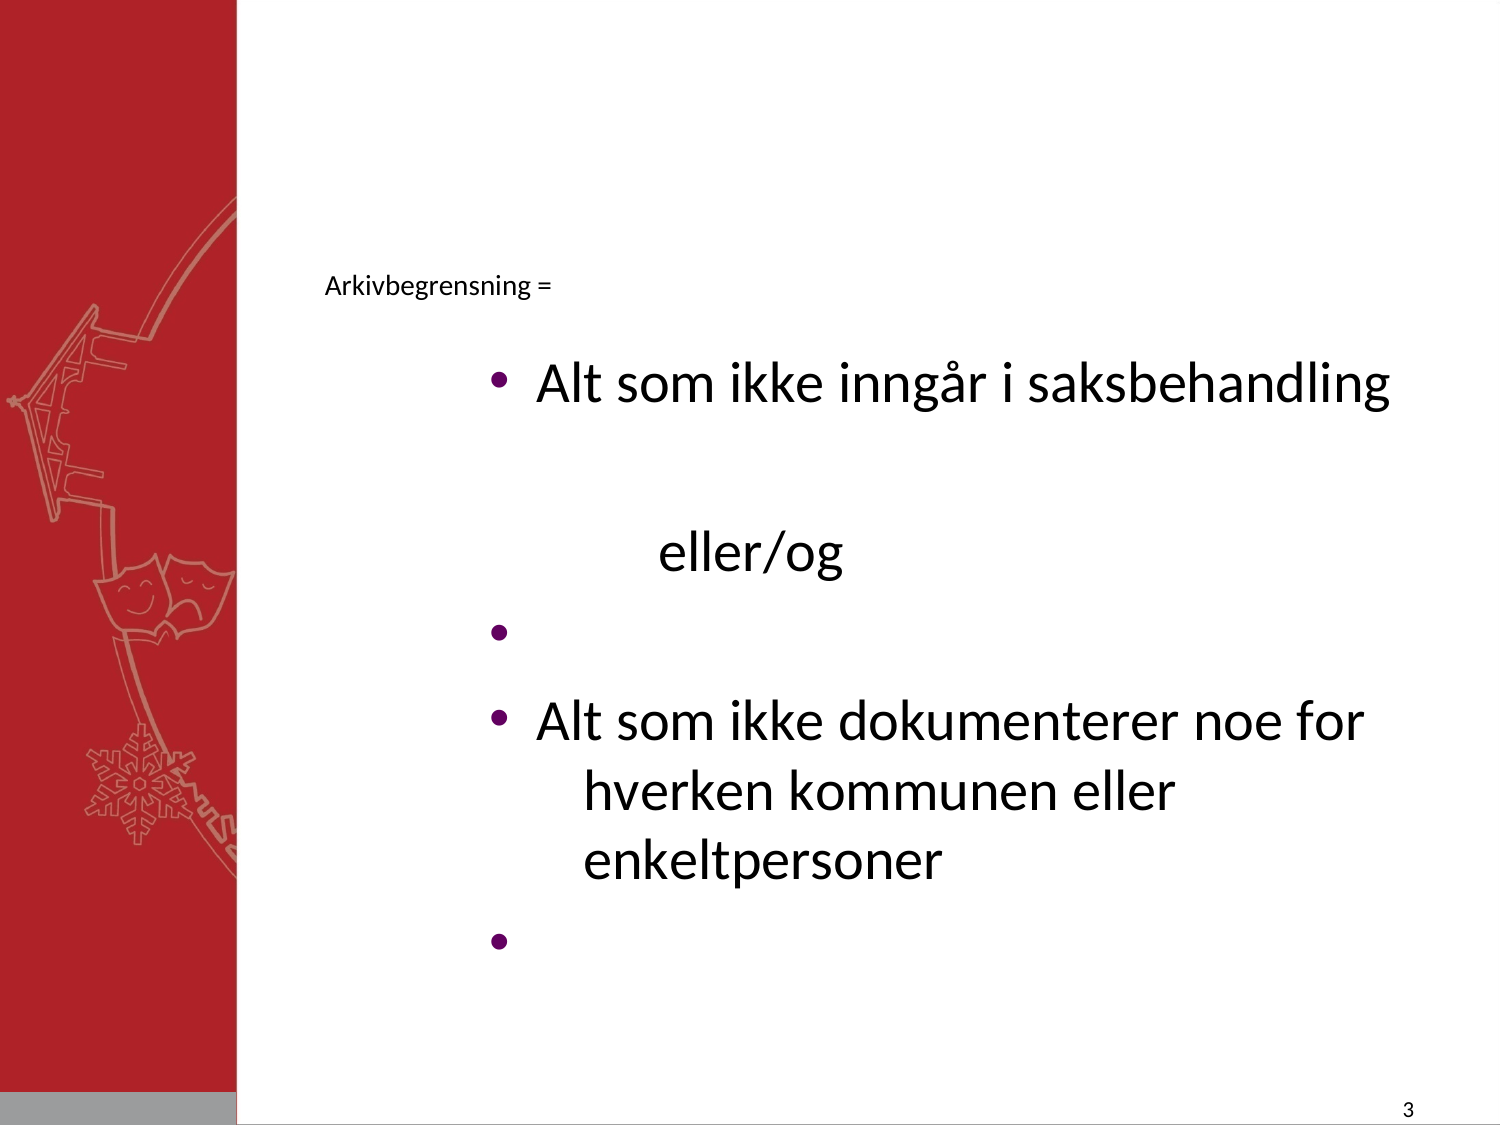

# Arkivbegrensning =
Alt som ikke inngår i saksbehandling
	eller/og
Alt som ikke dokumenterer noe for hverken kommunen eller enkeltpersoner